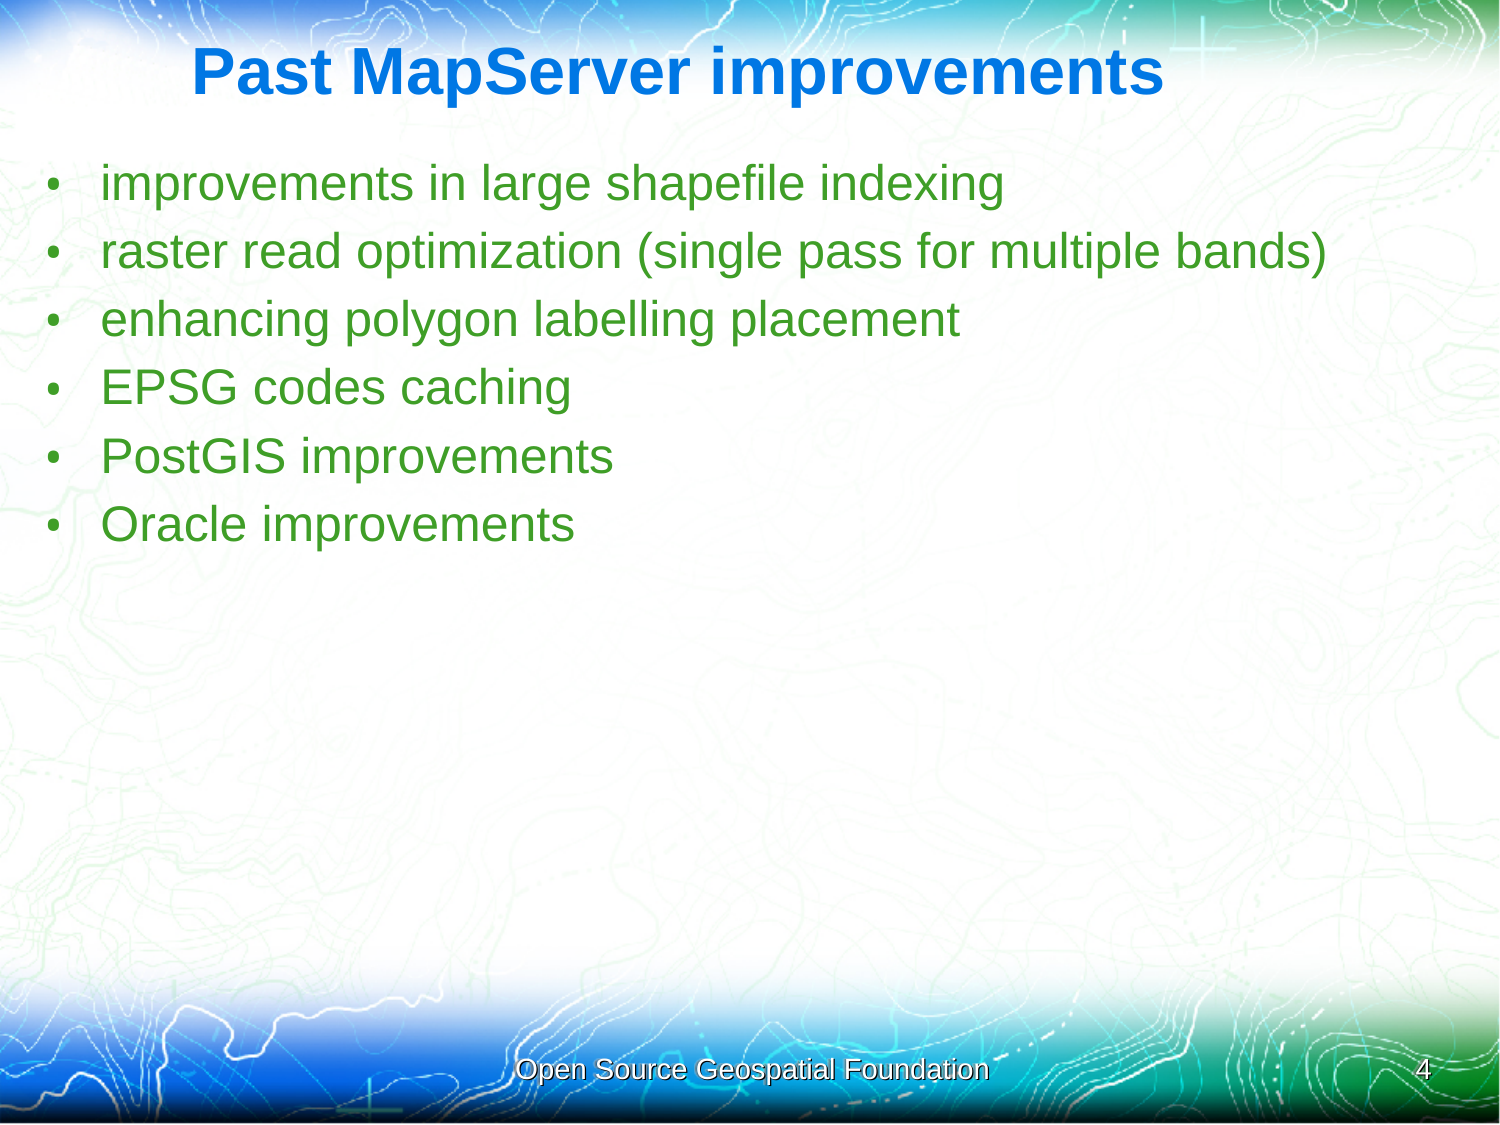

# Past MapServer improvements
improvements in large shapefile indexing
raster read optimization (single pass for multiple bands)
enhancing polygon labelling placement
EPSG codes caching
PostGIS improvements
Oracle improvements
Open Source Geospatial Foundation
4